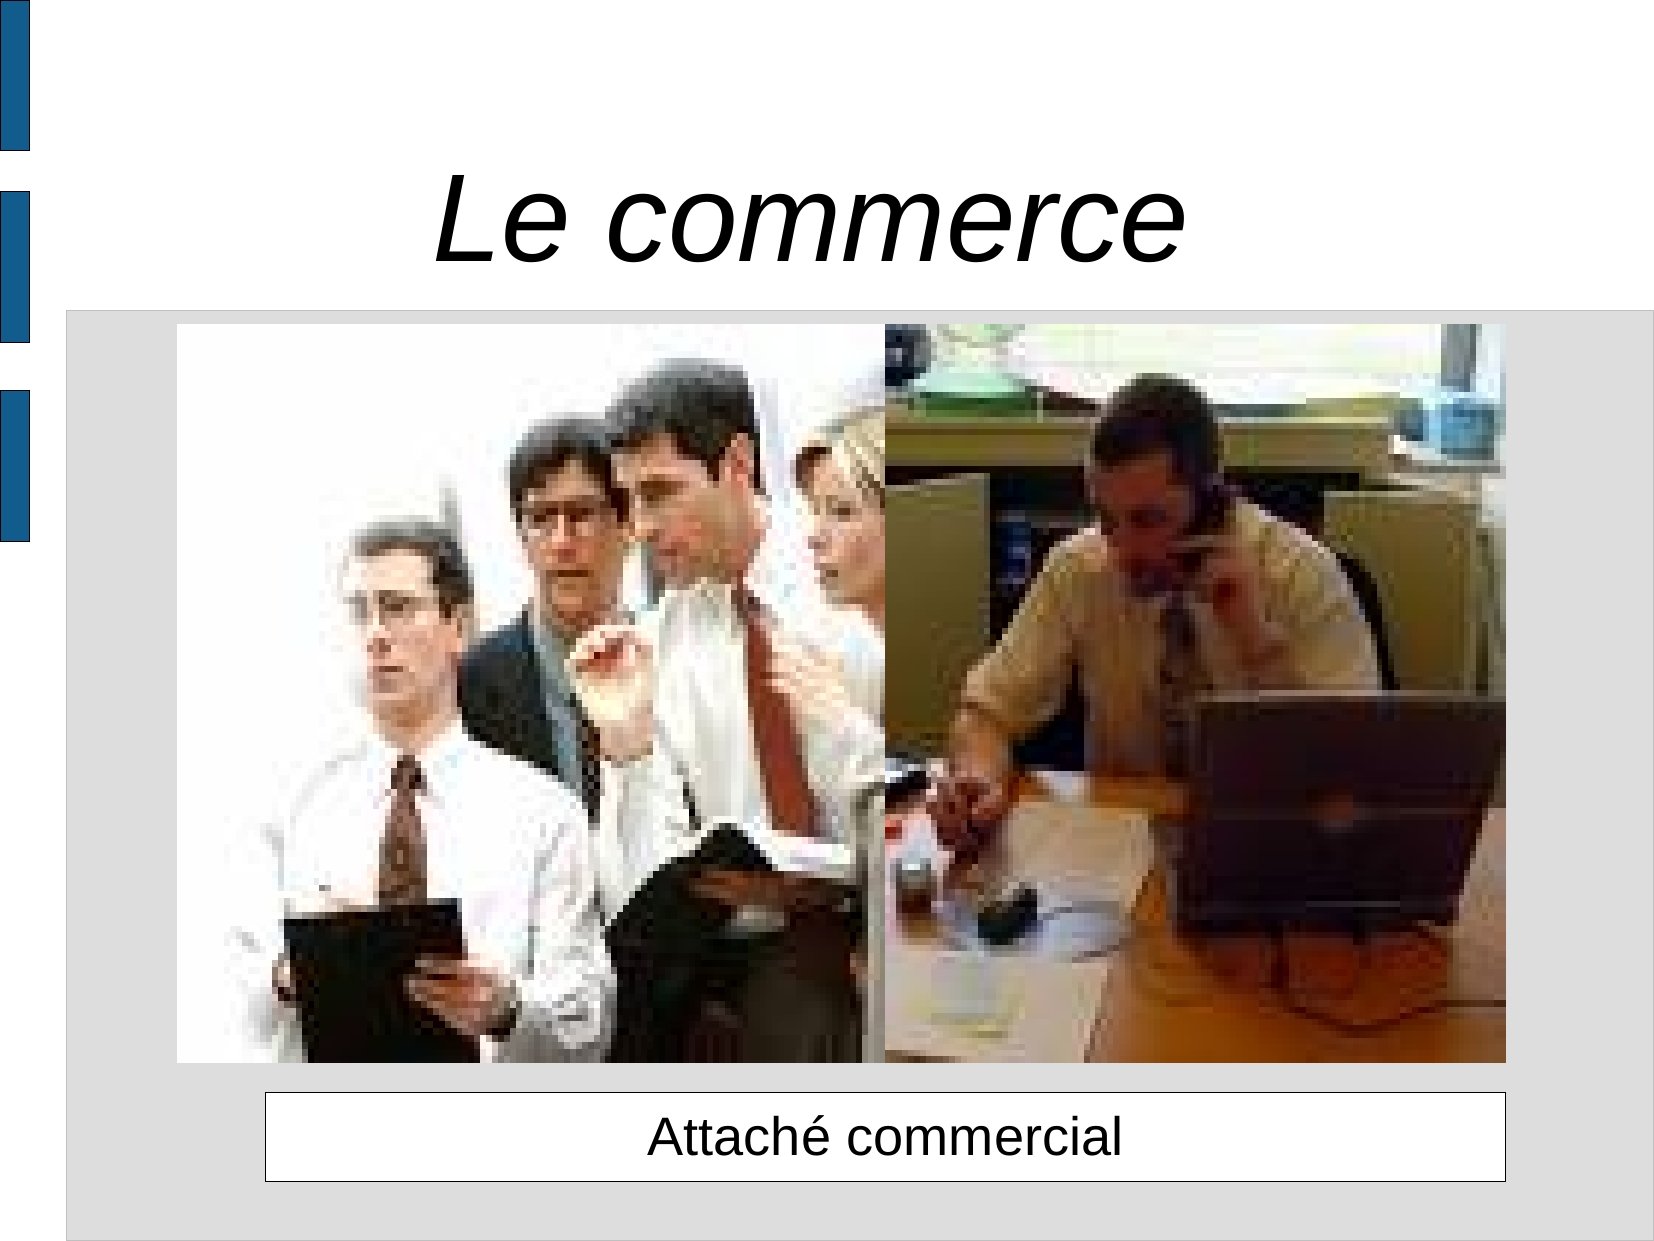

# Le commerce
Attaché(e) commercial(e)
Attaché commercial